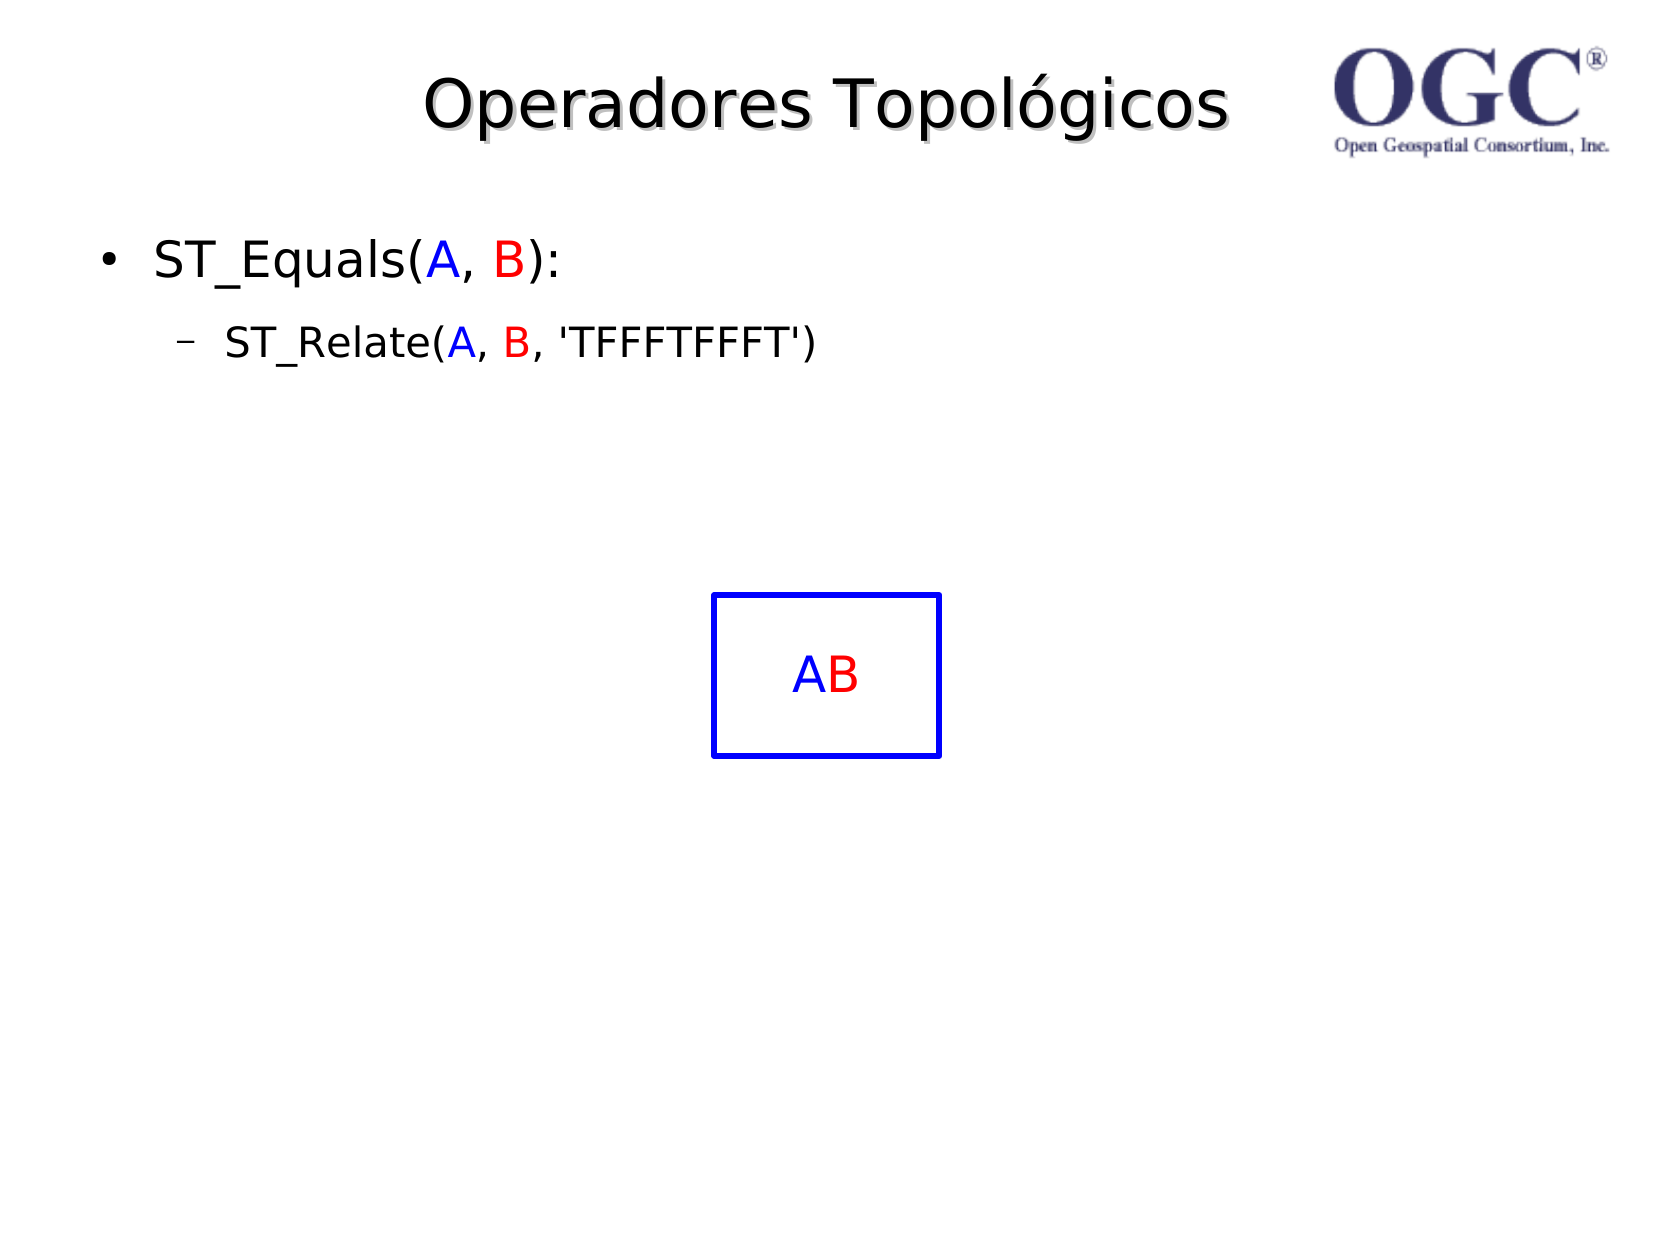

# Operadores Topológicos
ST_Equals(A, B):
ST_Relate(A, B, 'TFFFTFFFT')
AB